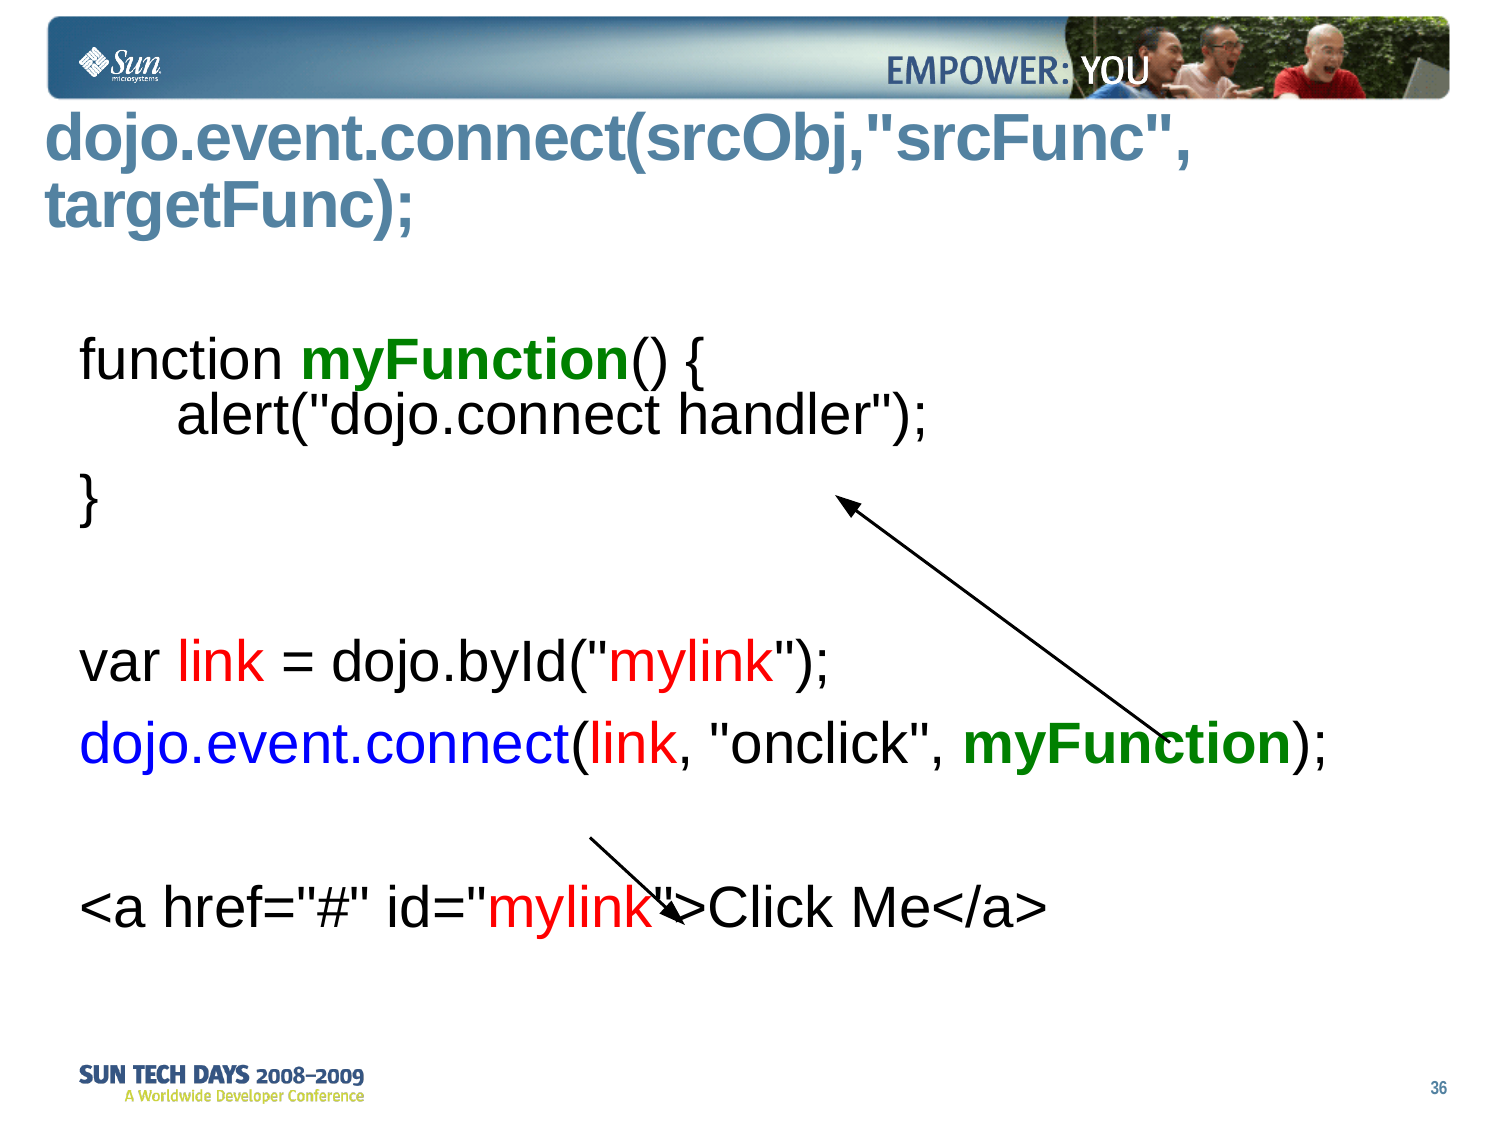

# dojo.event.connect(srcObj,"srcFunc", targetFunc);
function myFunction() {
 alert("dojo.connect handler");
}
var link = dojo.byId("mylink");
dojo.event.connect(link, "onclick", myFunction);
<a href="#" id="mylink">Click Me</a>